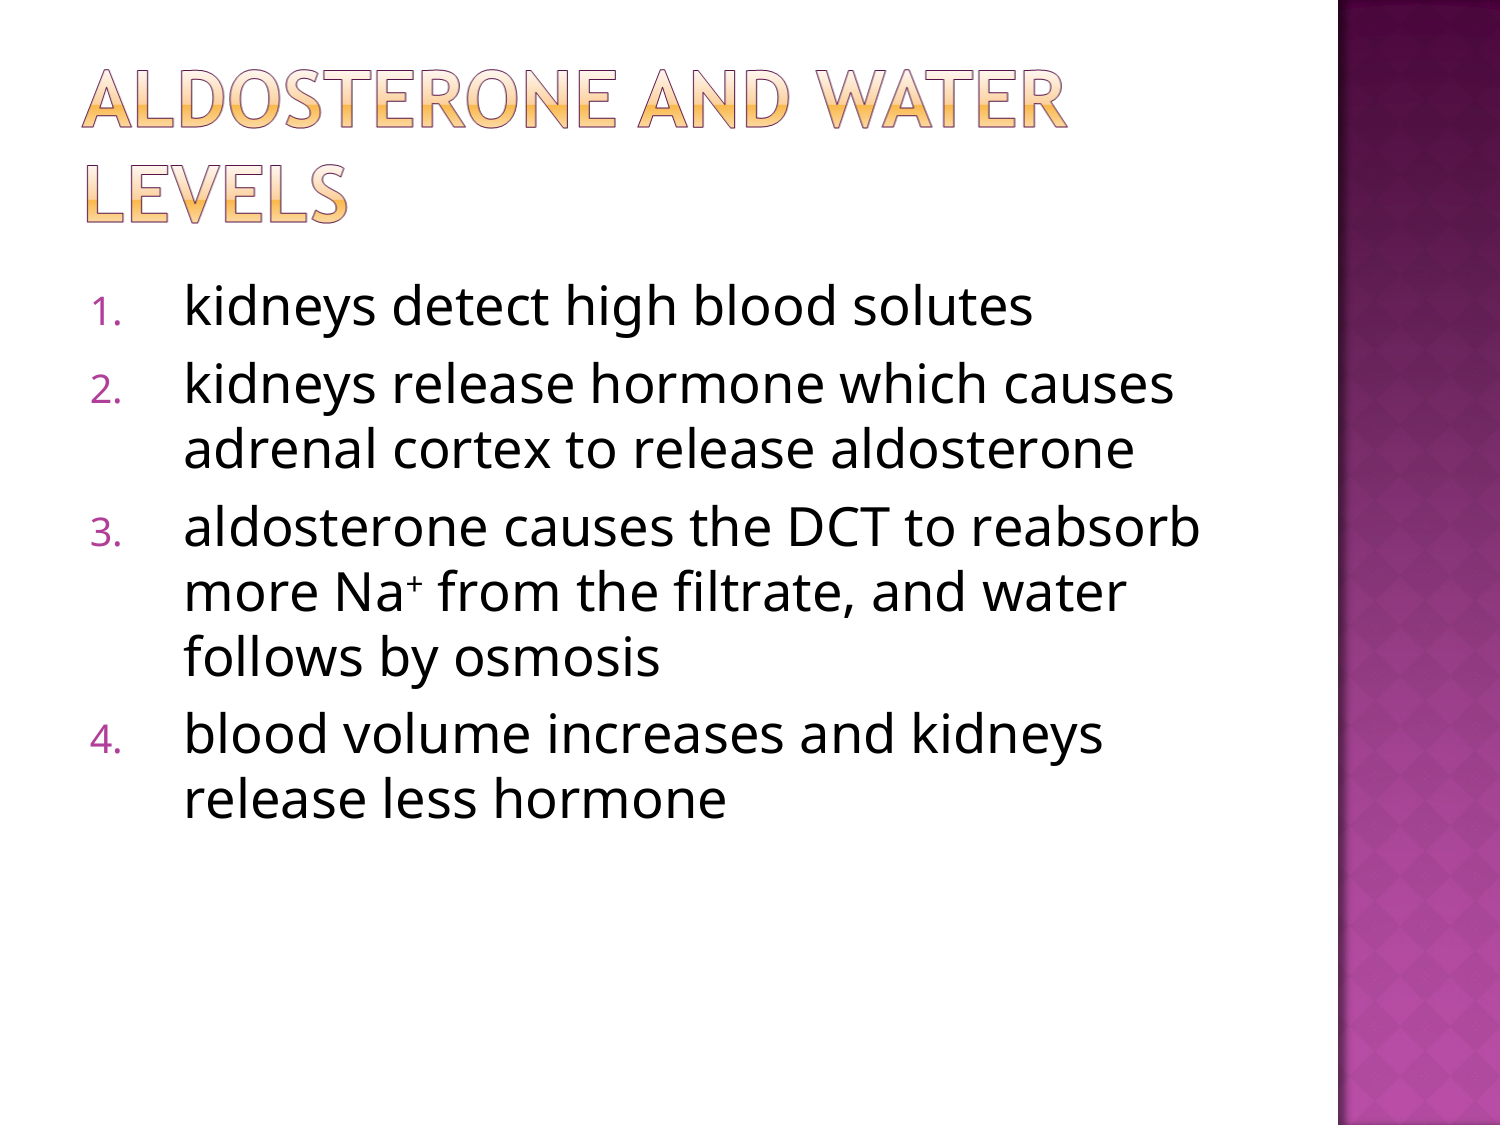

# kidneys detect high blood solutes
kidneys release hormone which causes adrenal cortex to release aldosterone
aldosterone causes the DCT to reabsorb more Na+ from the filtrate, and water follows by osmosis
blood volume increases and kidneys release less hormone